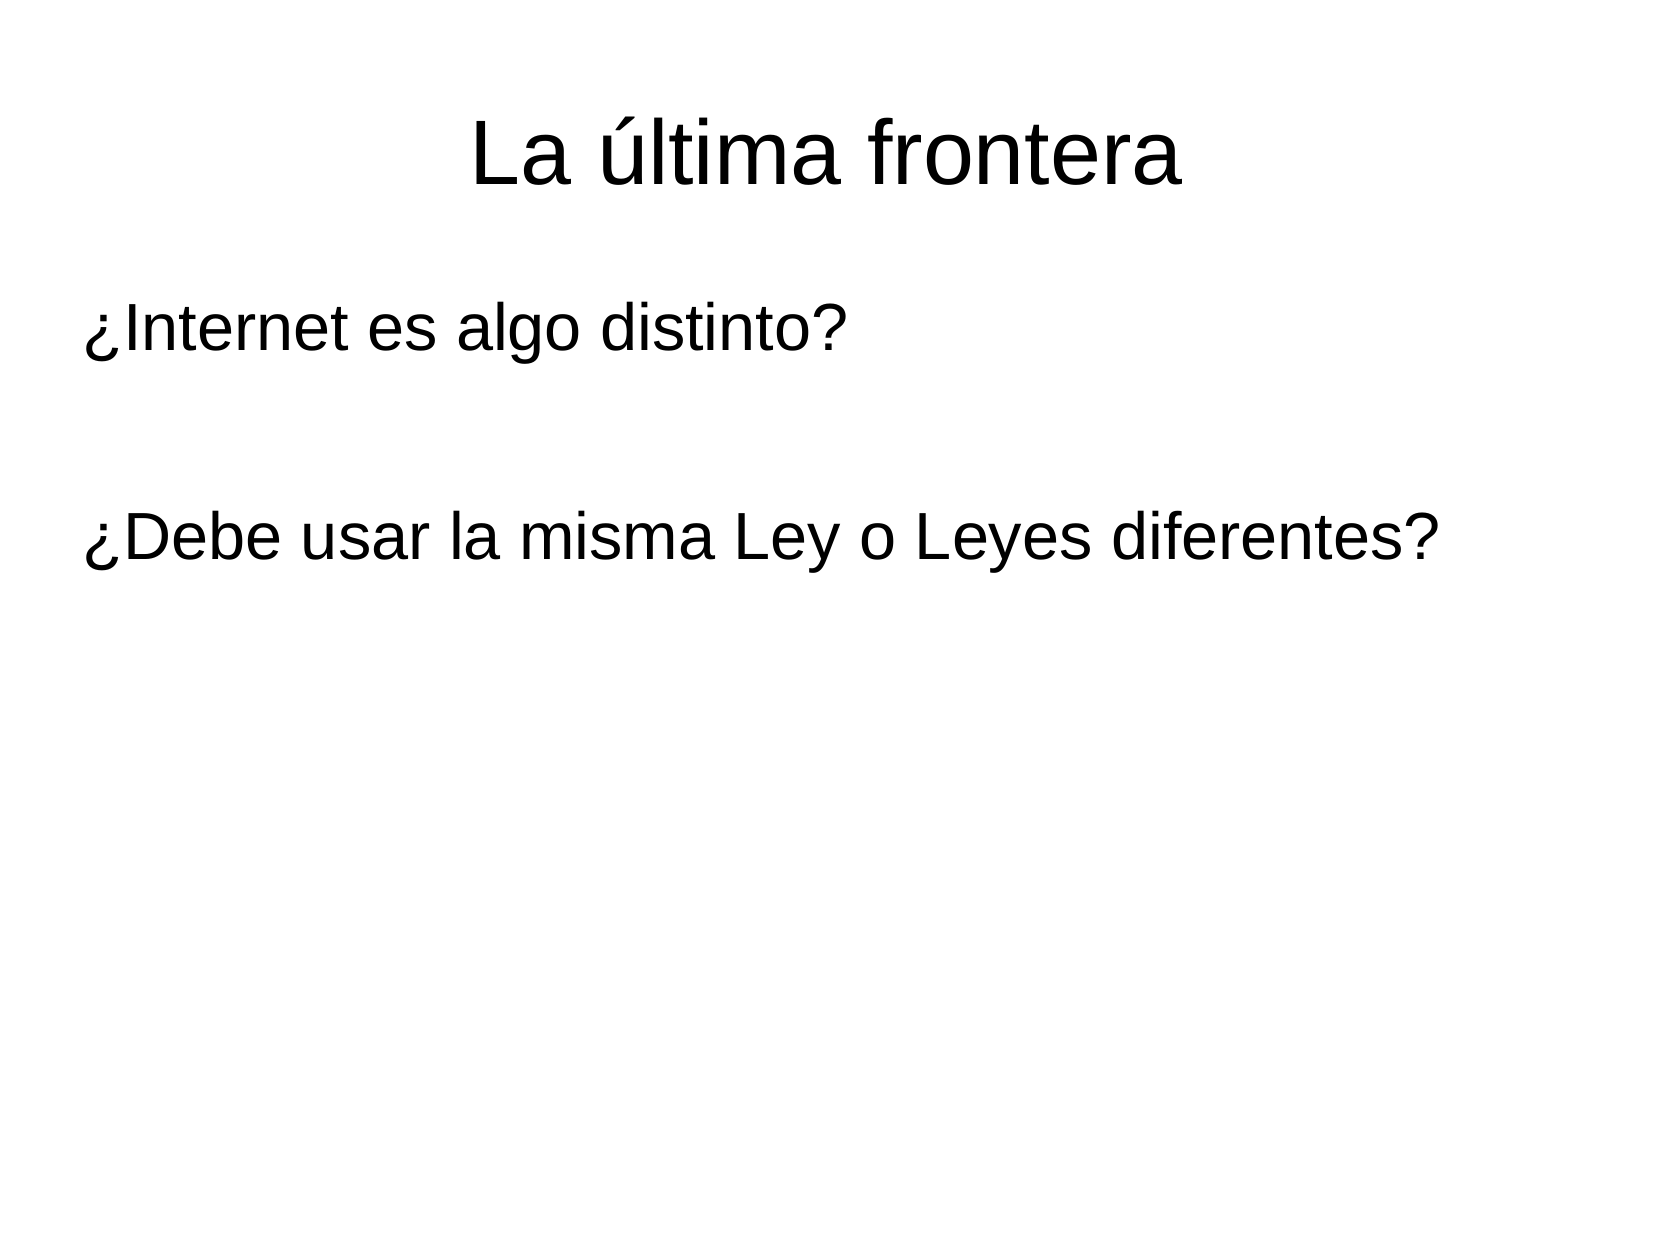

# La última frontera
¿Internet es algo distinto?
¿Debe usar la misma Ley o Leyes diferentes?